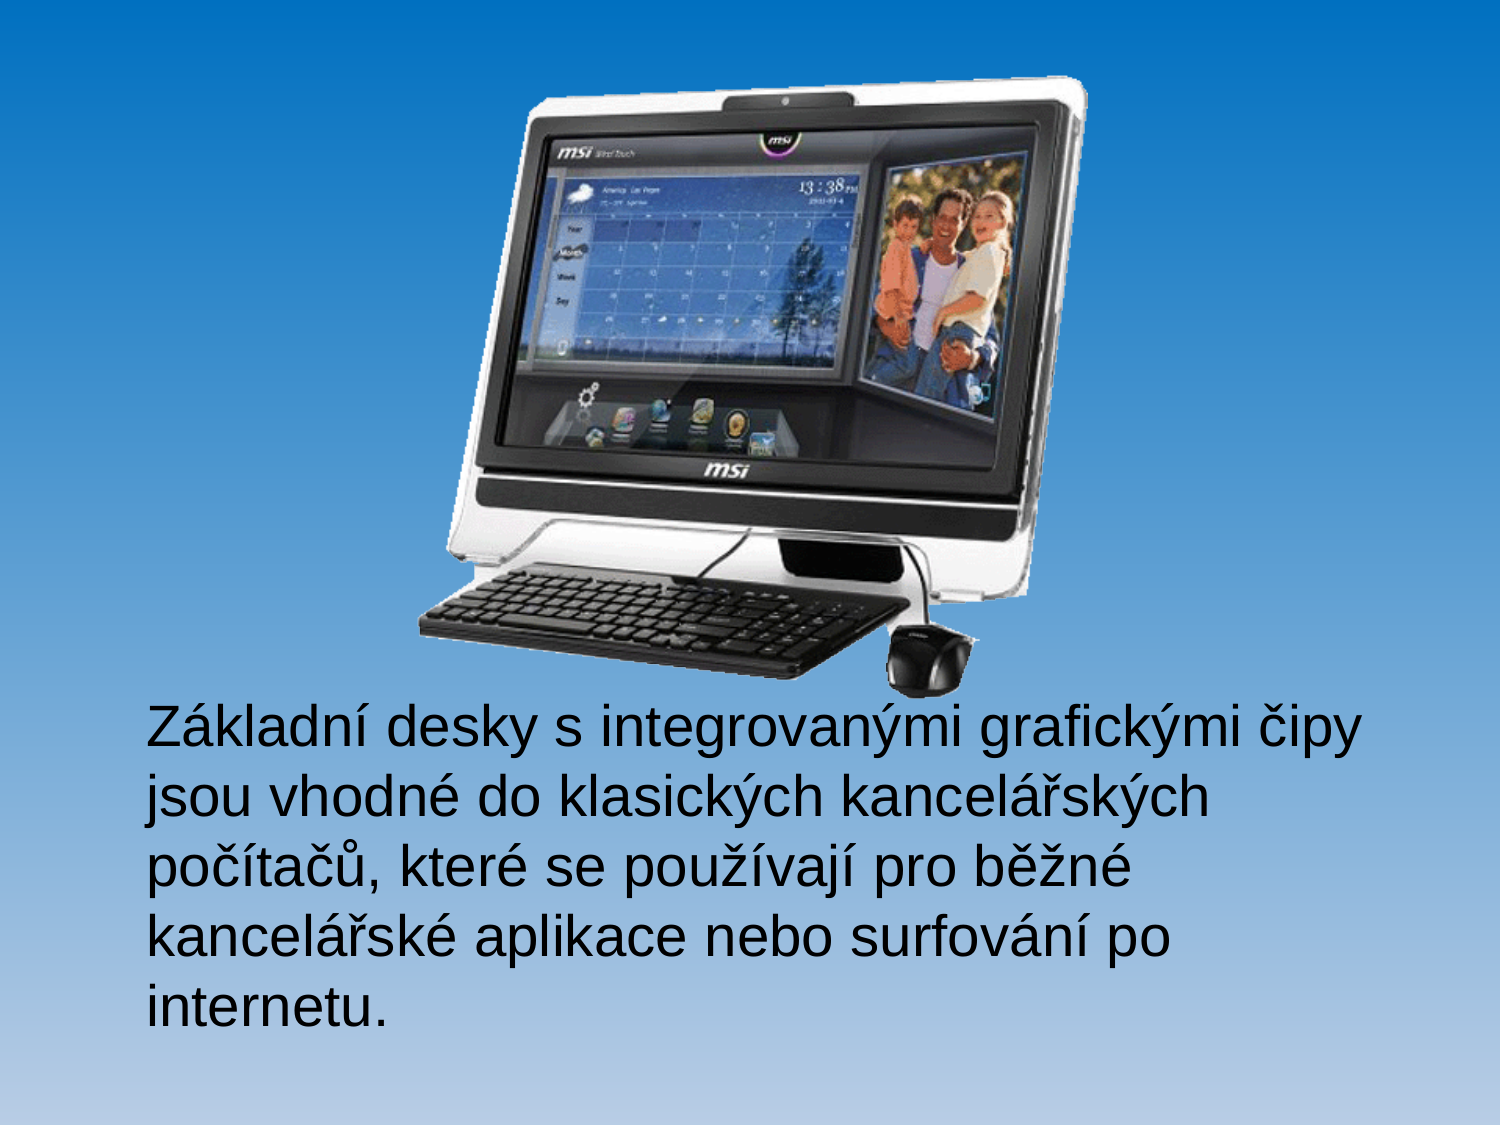

# Základní desky s integrovanými grafickými čipy jsou vhodné do klasických kancelářských počítačů, které se používají pro běžné kancelářské aplikace nebo surfování po internetu.